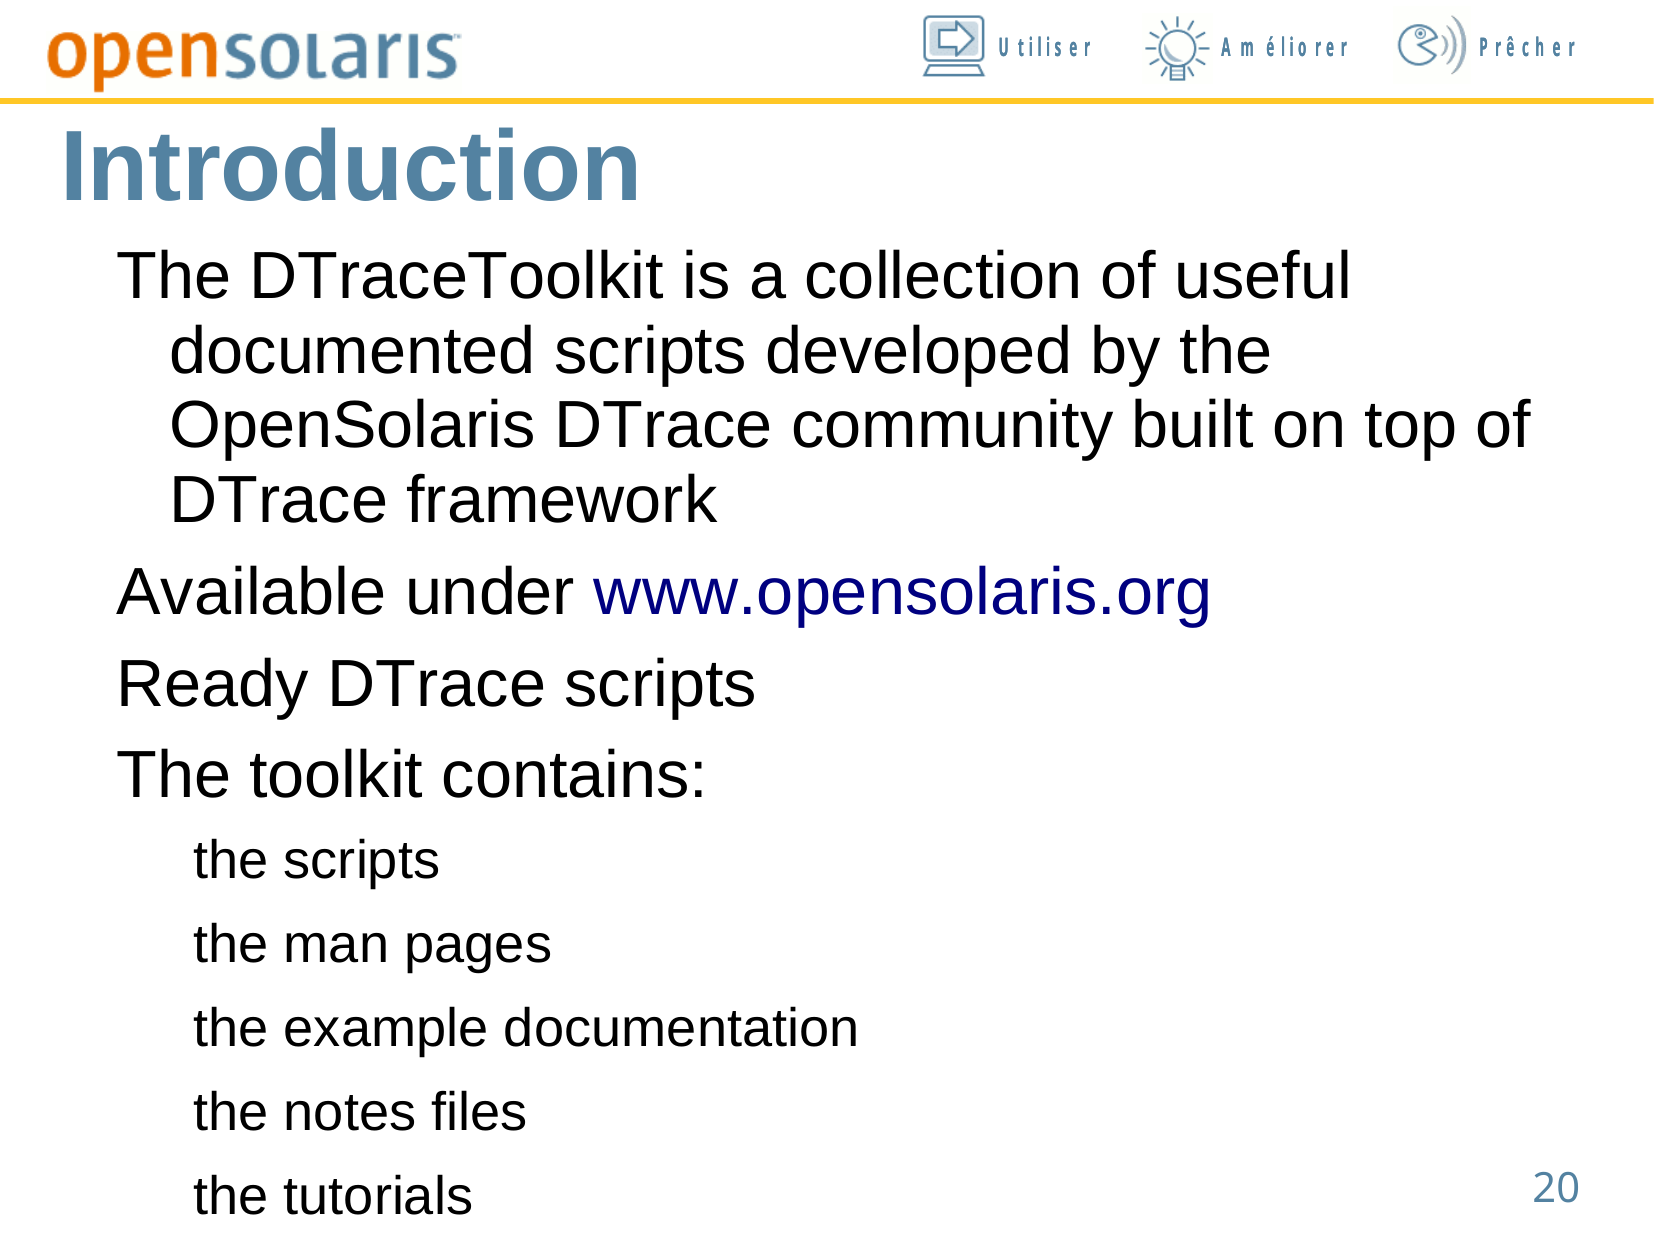

# Introduction
The DTraceToolkit is a collection of useful documented scripts developed by the OpenSolaris DTrace community built on top of DTrace framework
Available under www.opensolaris.org
Ready DTrace scripts
The toolkit contains:
the scripts
the man pages
the example documentation
the notes files
the tutorials